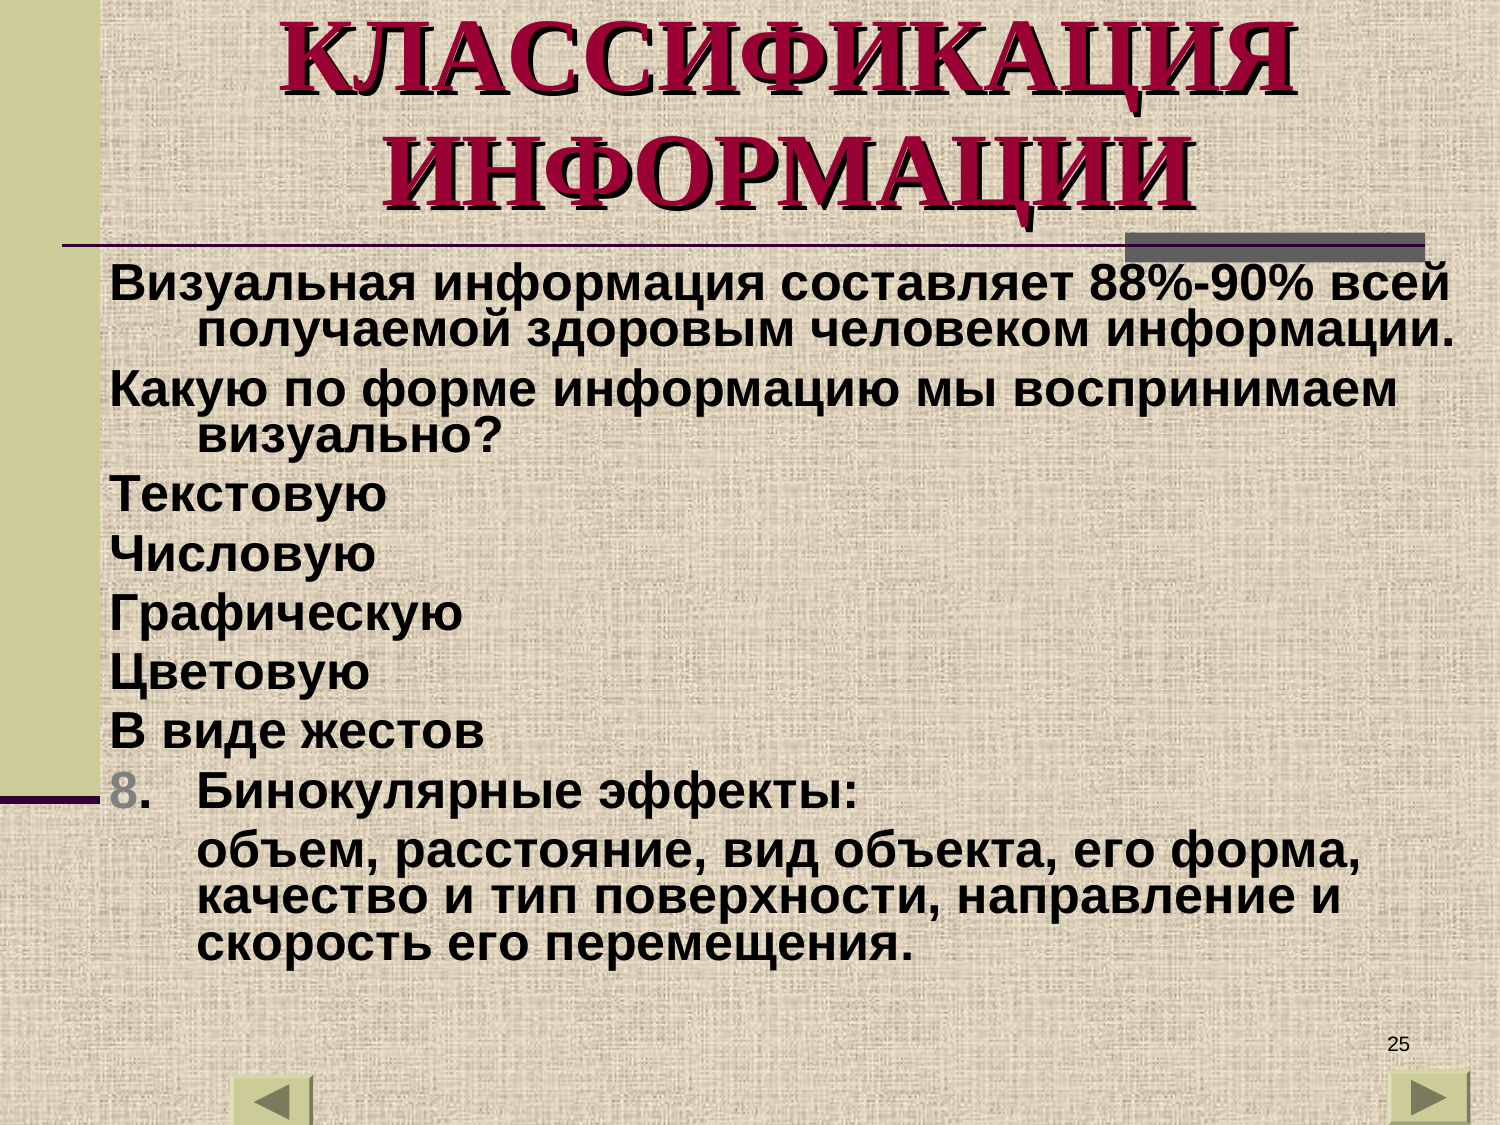

# КЛАССИФИКАЦИЯ ИНФОРМАЦИИ
Визуальная информация составляет 88%-90% всей получаемой здоровым человеком информации.
Какую по форме информацию мы воспринимаем визуально?
Текстовую
Числовую
Графическую
Цветовую
В виде жестов
8. Бинокулярные эффекты:
 	объем, расстояние, вид объекта, его форма, качество и тип поверхности, направление и скорость его перемещения.
25